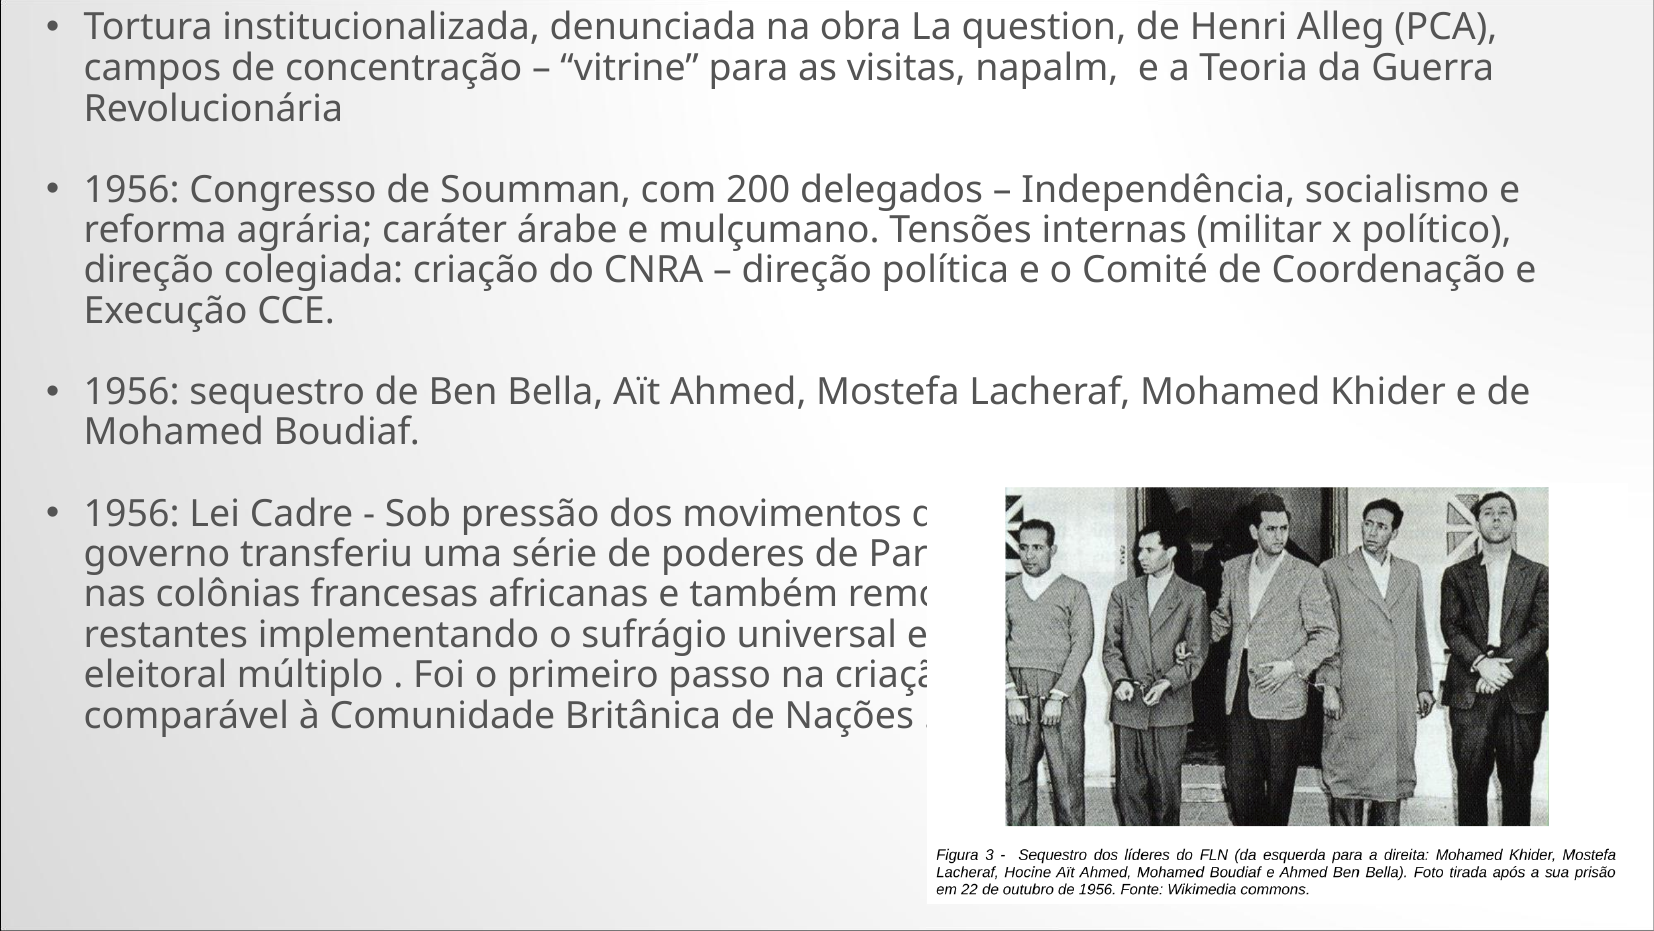

Tortura institucionalizada, denunciada na obra La question, de Henri Alleg (PCA), campos de concentração – “vitrine” para as visitas, napalm, e a Teoria da Guerra Revolucionária
1956: Congresso de Soumman, com 200 delegados – Independência, socialismo e reforma agrária; caráter árabe e mulçumano. Tensões internas (militar x político), direção colegiada: criação do CNRA – direção política e o Comité de Coordenação e Execução CCE.
1956: sequestro de Ben Bella, Aït Ahmed, Mostefa Lacheraf, Mohamed Khider e de Mohamed Boudiaf.
1956: Lei Cadre - Sob pressão dos movimentos de independência nas colônias, o governo transferiu uma série de poderes de Paris para governos territoriais eleitos nas colônias francesas africanas e também removeu as desigualdades de votação restantes implementando o sufrágio universal e abolindo o sistema de colégio eleitoral múltiplo . Foi o primeiro passo na criação da Comunidade Francesa , comparável à Comunidade Britânica de Nações .